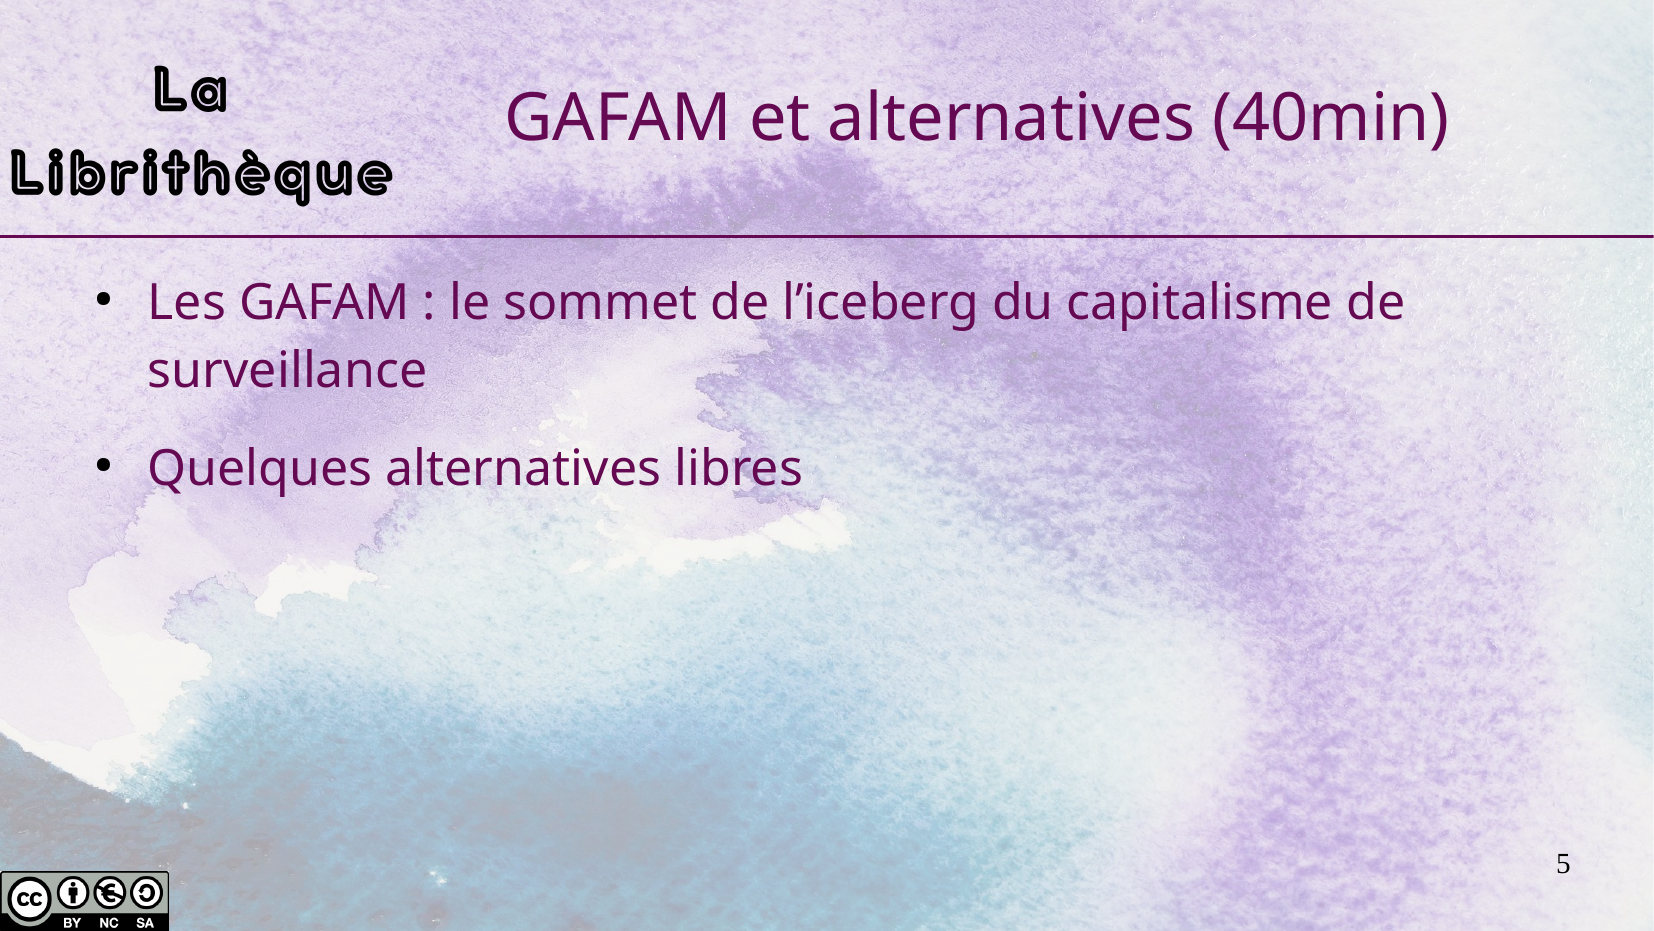

# GAFAM et alternatives (40min)
Les GAFAM : le sommet de l’iceberg du capitalisme de surveillance
Quelques alternatives libres
5